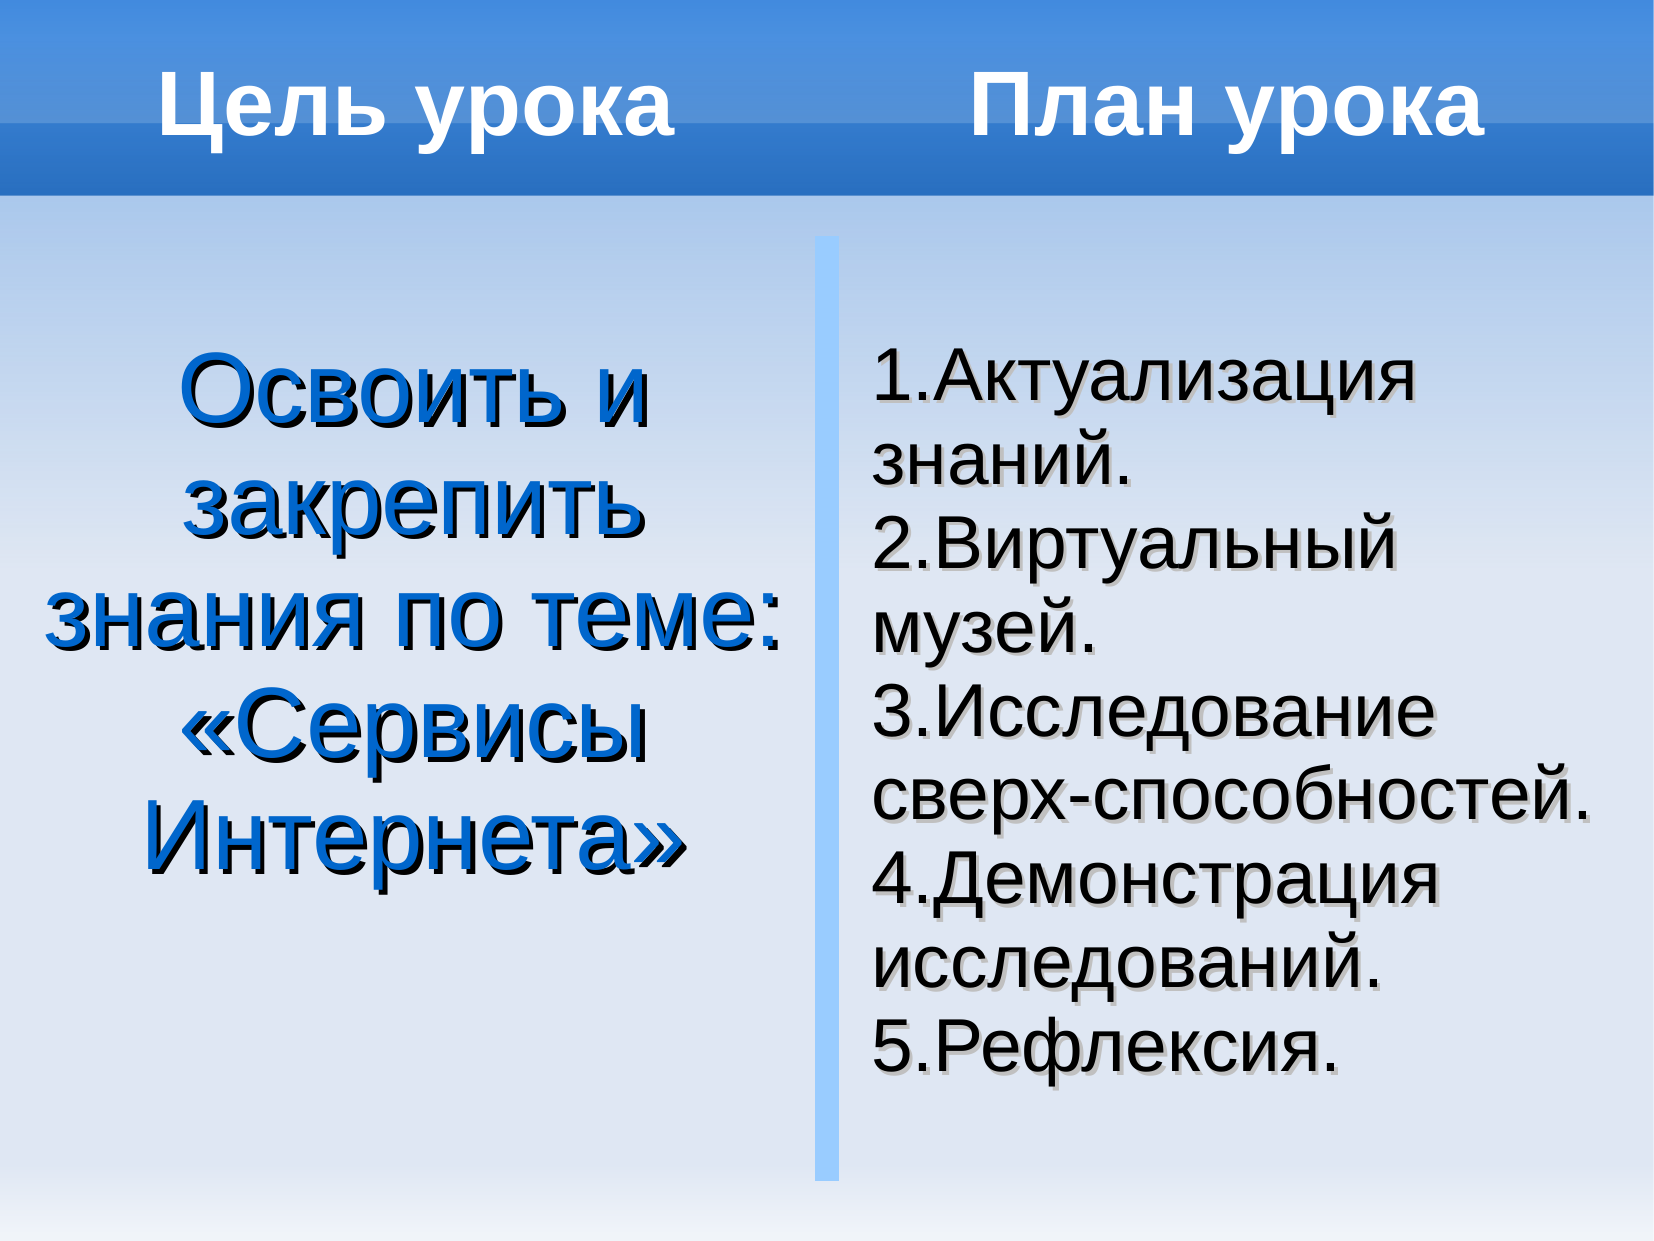

# Цель урока				План урока
Освоить и закрепить знания по теме: «Сервисы Интернета»
Актуализация знаний.
Виртуальный музей.
Исследование сверх-способностей.
Демонстрация исследований.
Рефлексия.